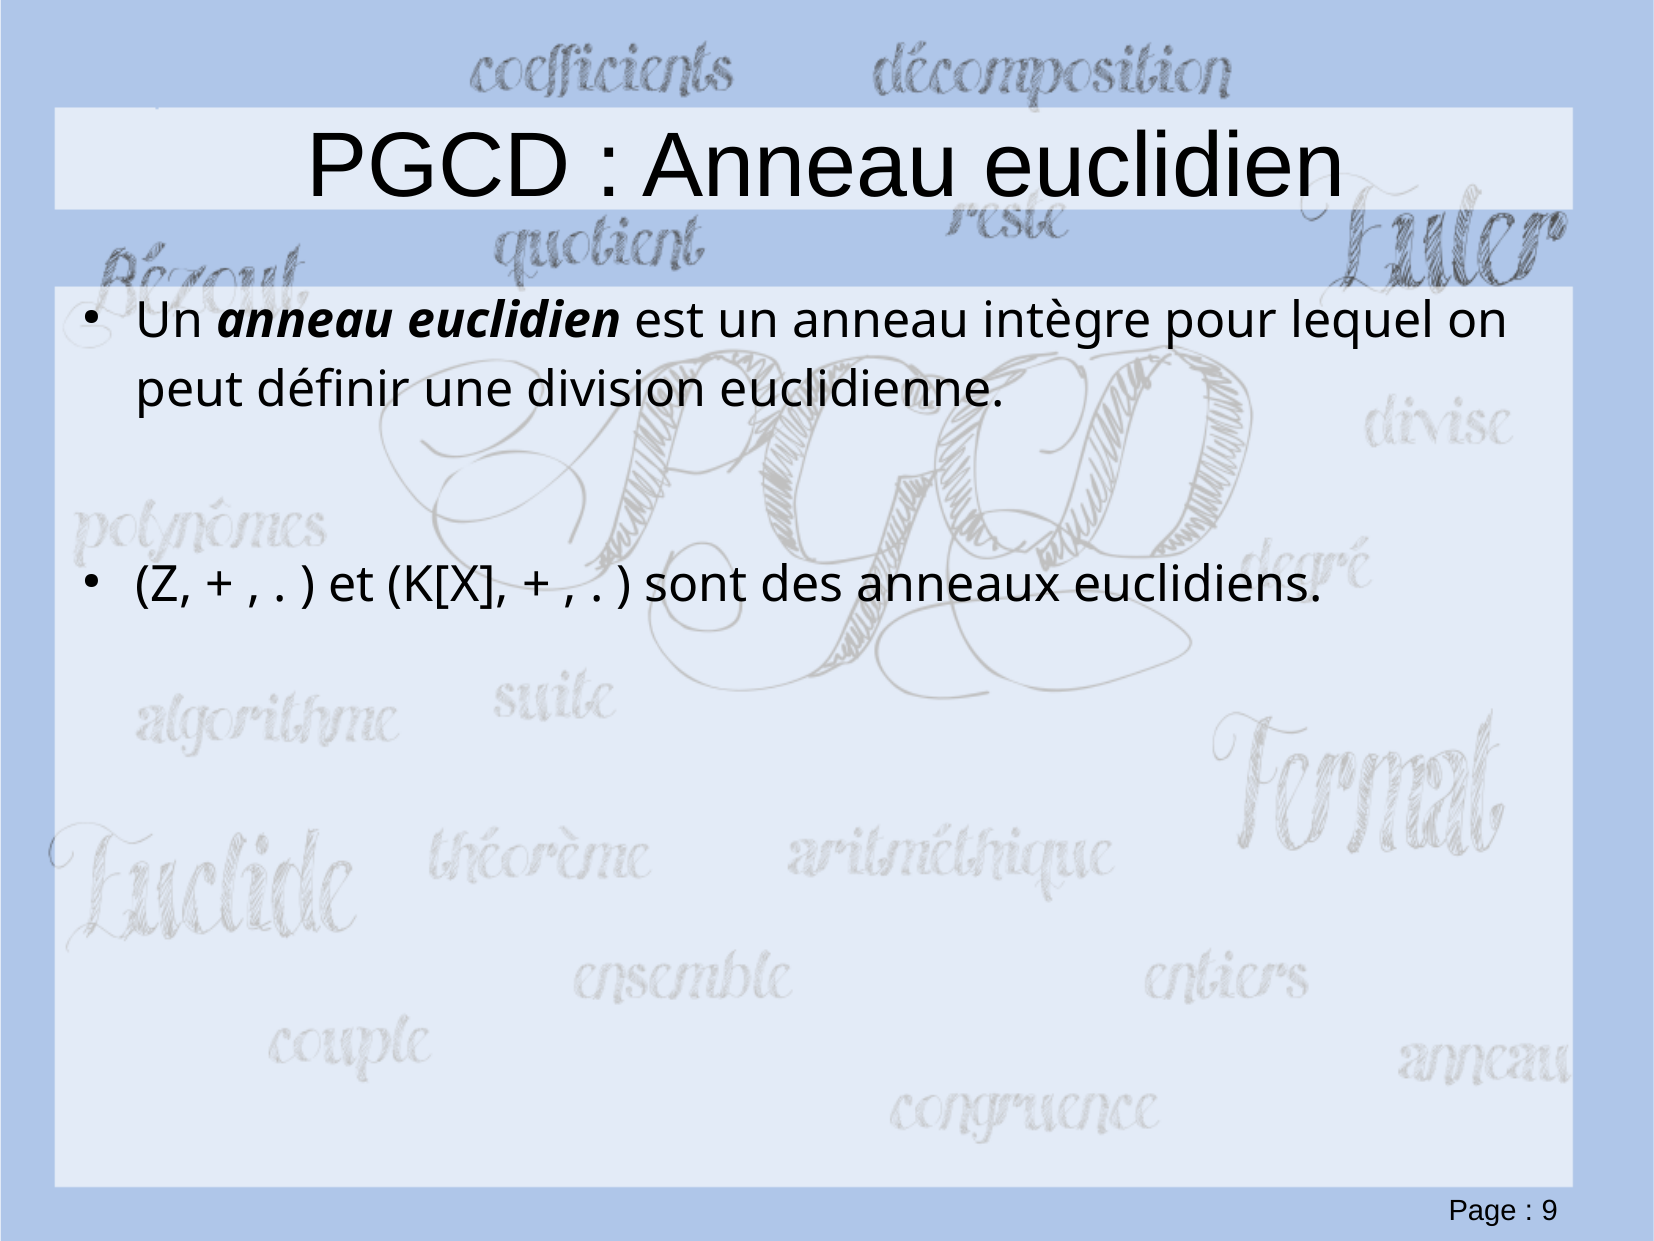

# PGCD : Anneau euclidien
Un anneau euclidien est un anneau intègre pour lequel on peut définir une division euclidienne.
(Z, + , . ) et (K[X], + , . ) sont des anneaux euclidiens.